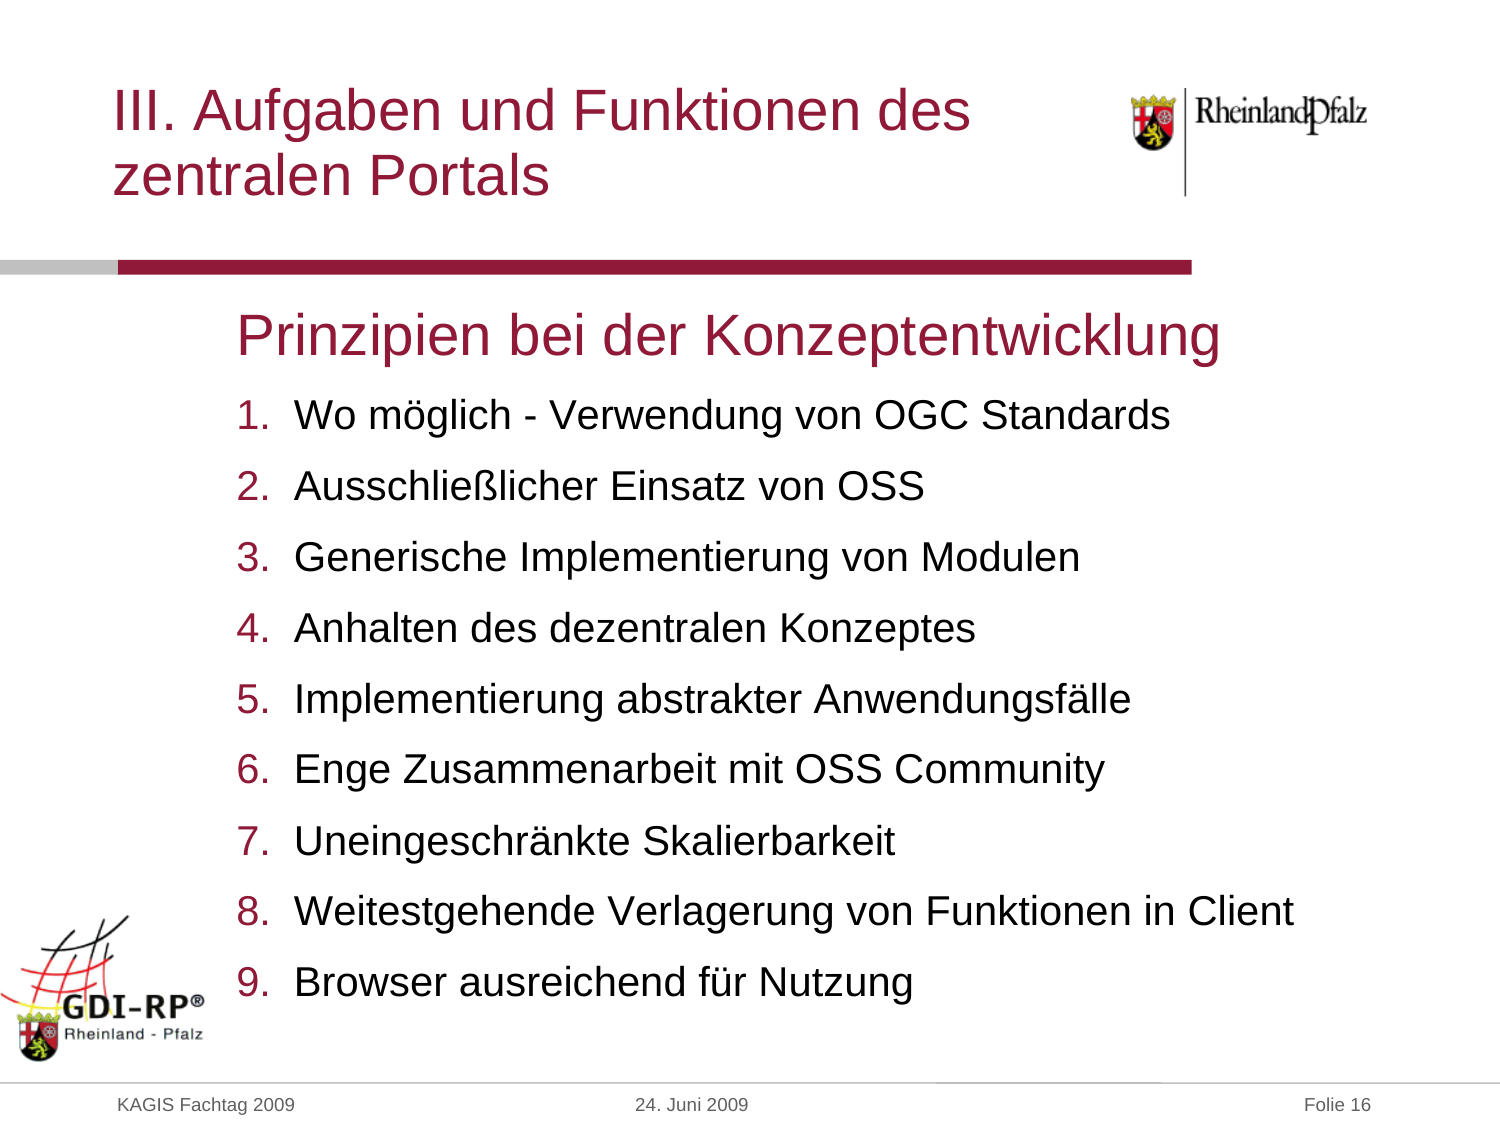

# III. Aufgaben und Funktionen des zentralen Portals
Prinzipien bei der Konzeptentwicklung
Wo möglich - Verwendung von OGC Standards
Ausschließlicher Einsatz von OSS
Generische Implementierung von Modulen
Anhalten des dezentralen Konzeptes
Implementierung abstrakter Anwendungsfälle
Enge Zusammenarbeit mit OSS Community
Uneingeschränkte Skalierbarkeit
Weitestgehende Verlagerung von Funktionen in Client
Browser ausreichend für Nutzung